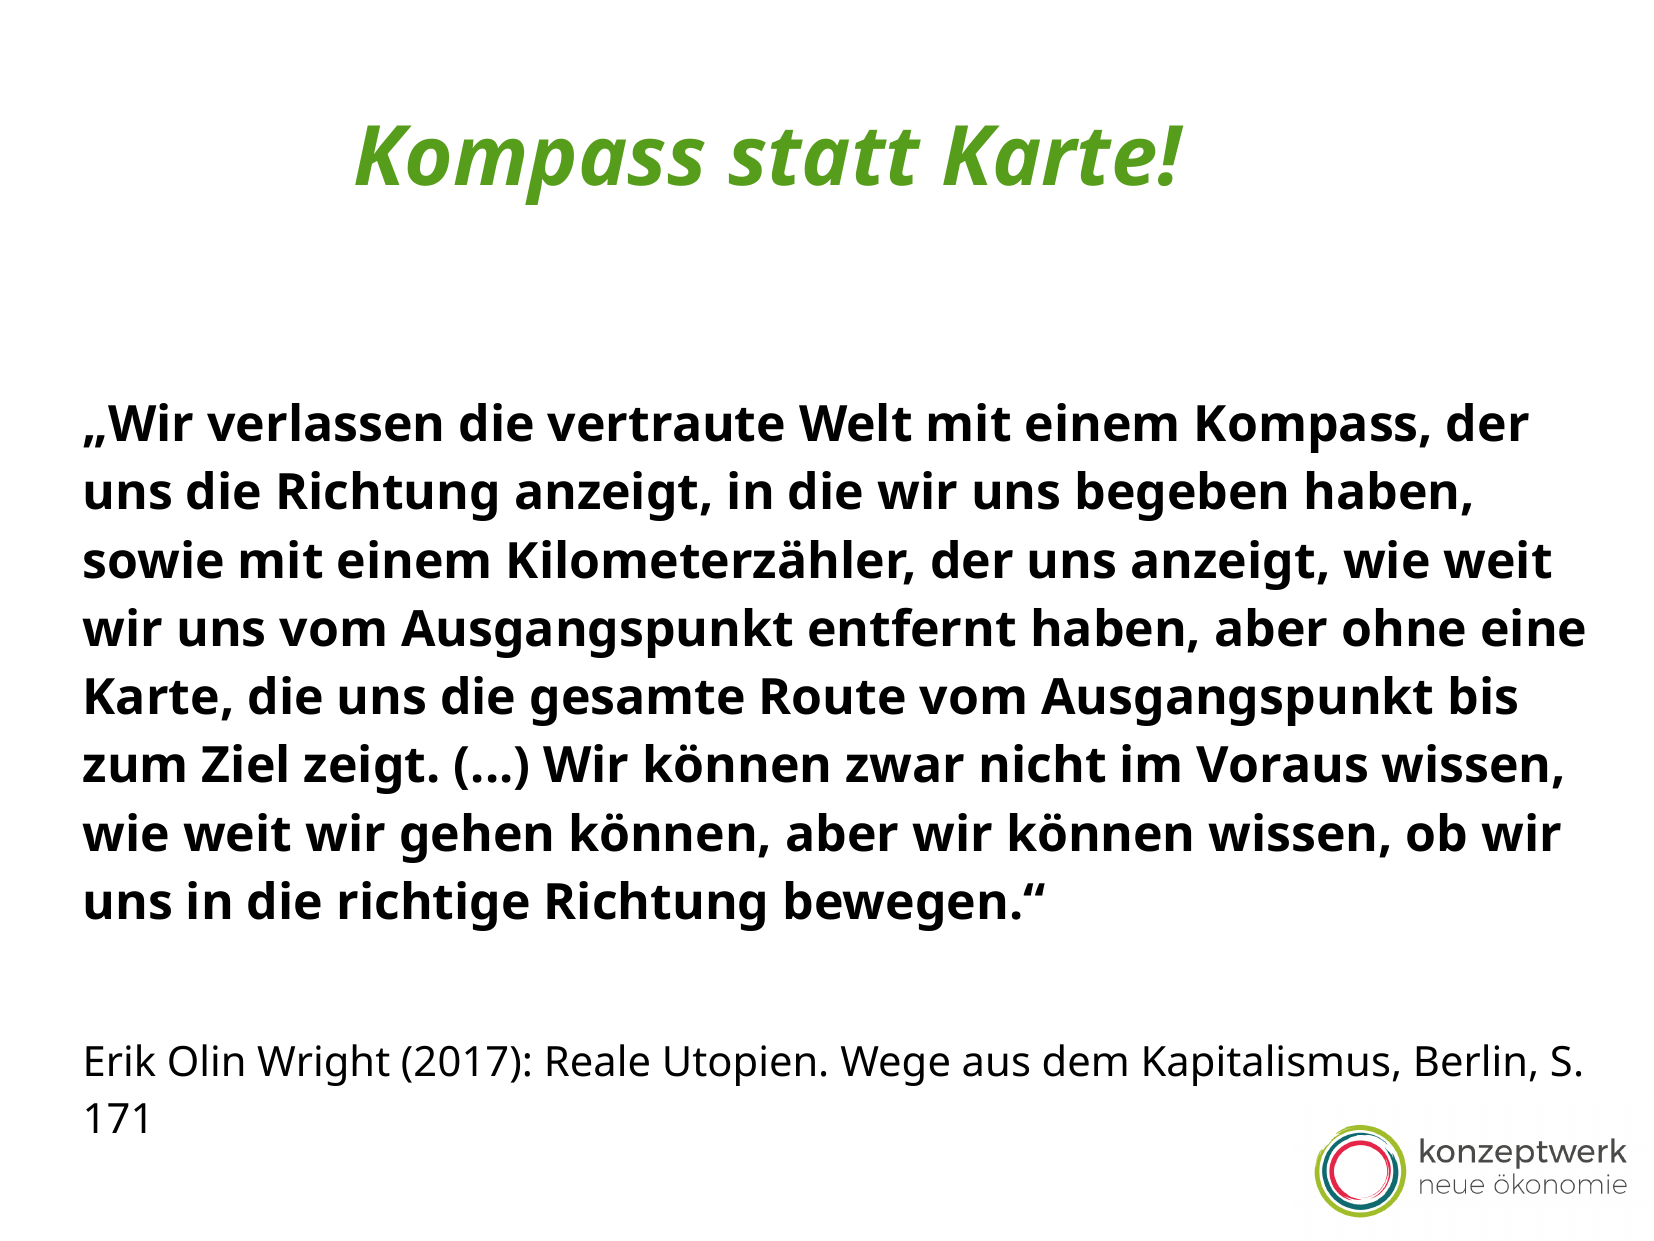

Kompass statt Karte!
# „Wir verlassen die vertraute Welt mit einem Kompass, der uns die Richtung anzeigt, in die wir uns begeben haben, sowie mit einem Kilometerzähler, der uns anzeigt, wie weit wir uns vom Ausgangspunkt entfernt haben, aber ohne eine Karte, die uns die gesamte Route vom Ausgangspunkt bis zum Ziel zeigt. (...) Wir können zwar nicht im Voraus wissen, wie weit wir gehen können, aber wir können wissen, ob wir uns in die richtige Richtung bewegen.“
Erik Olin Wright (2017): Reale Utopien. Wege aus dem Kapitalismus, Berlin, S. 171